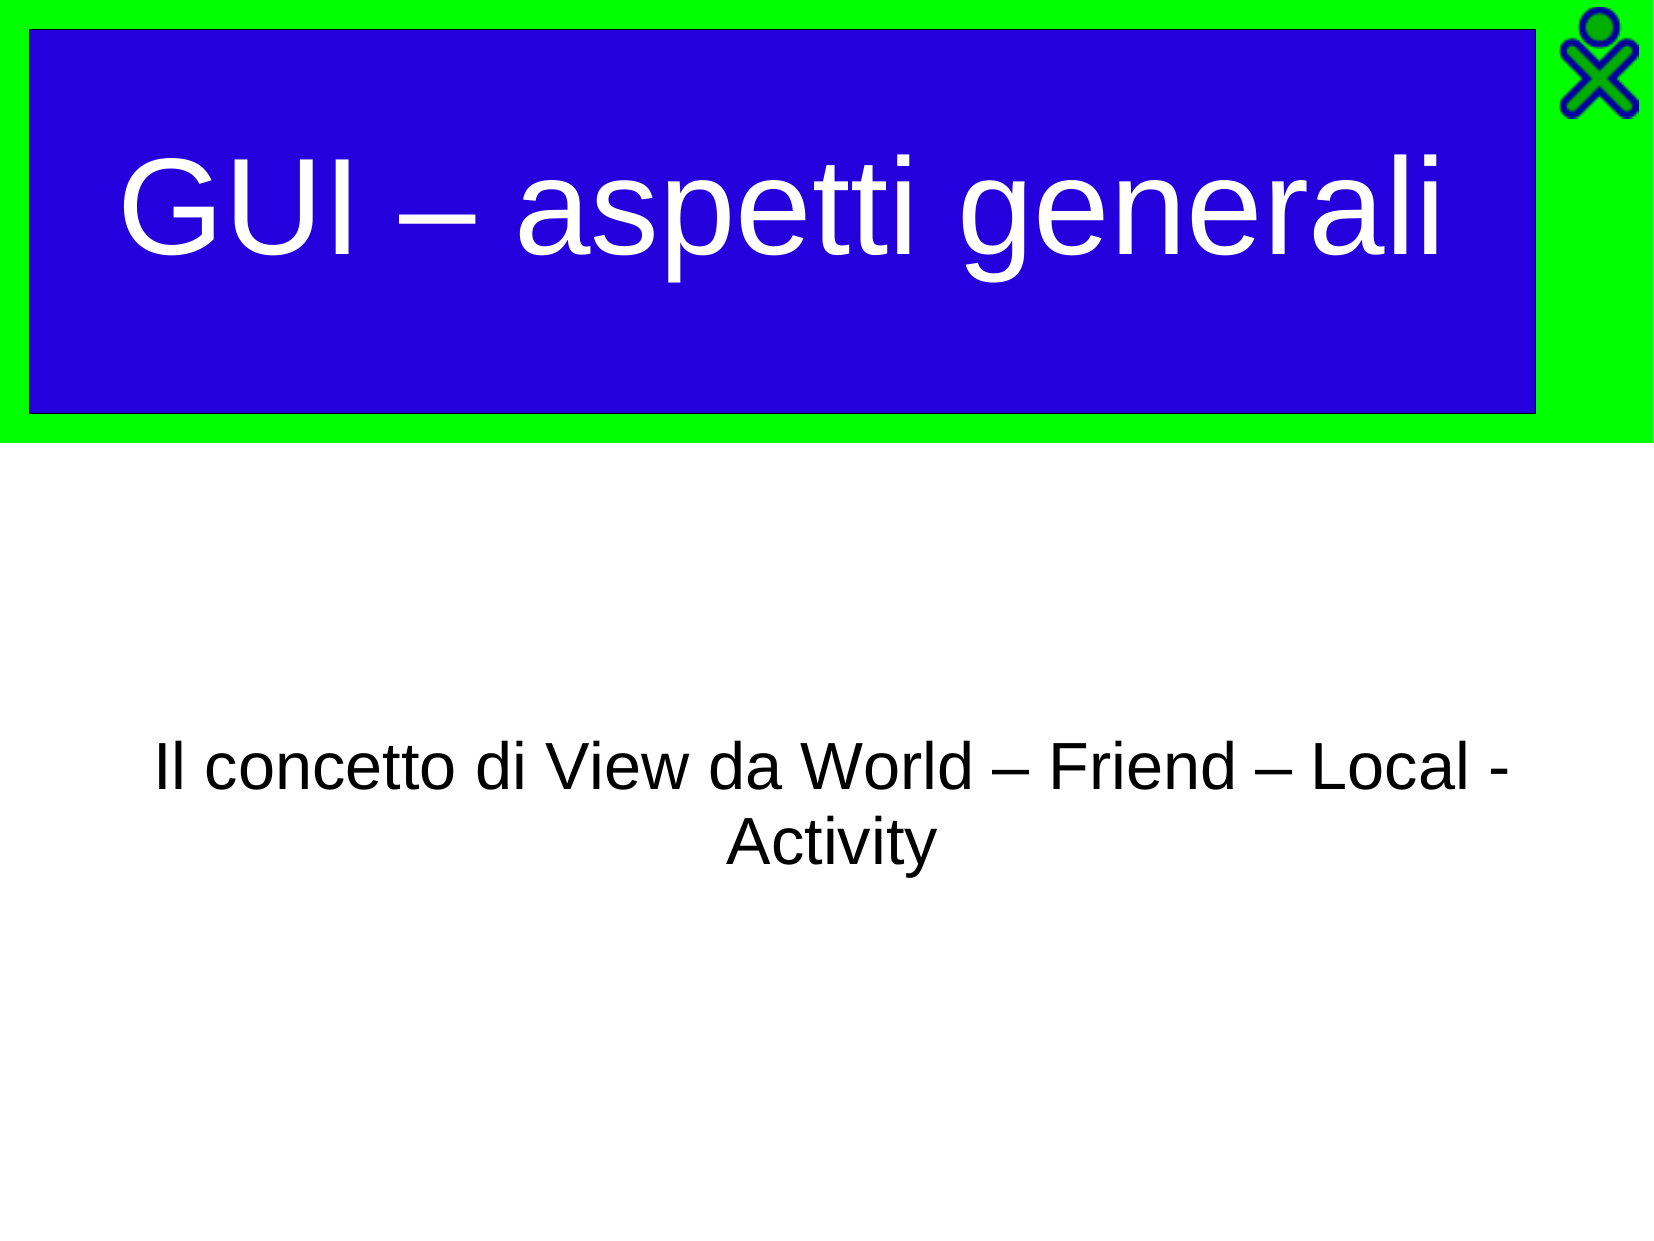

# GUI – aspetti generali
Il concetto di View da World – Friend – Local - Activity